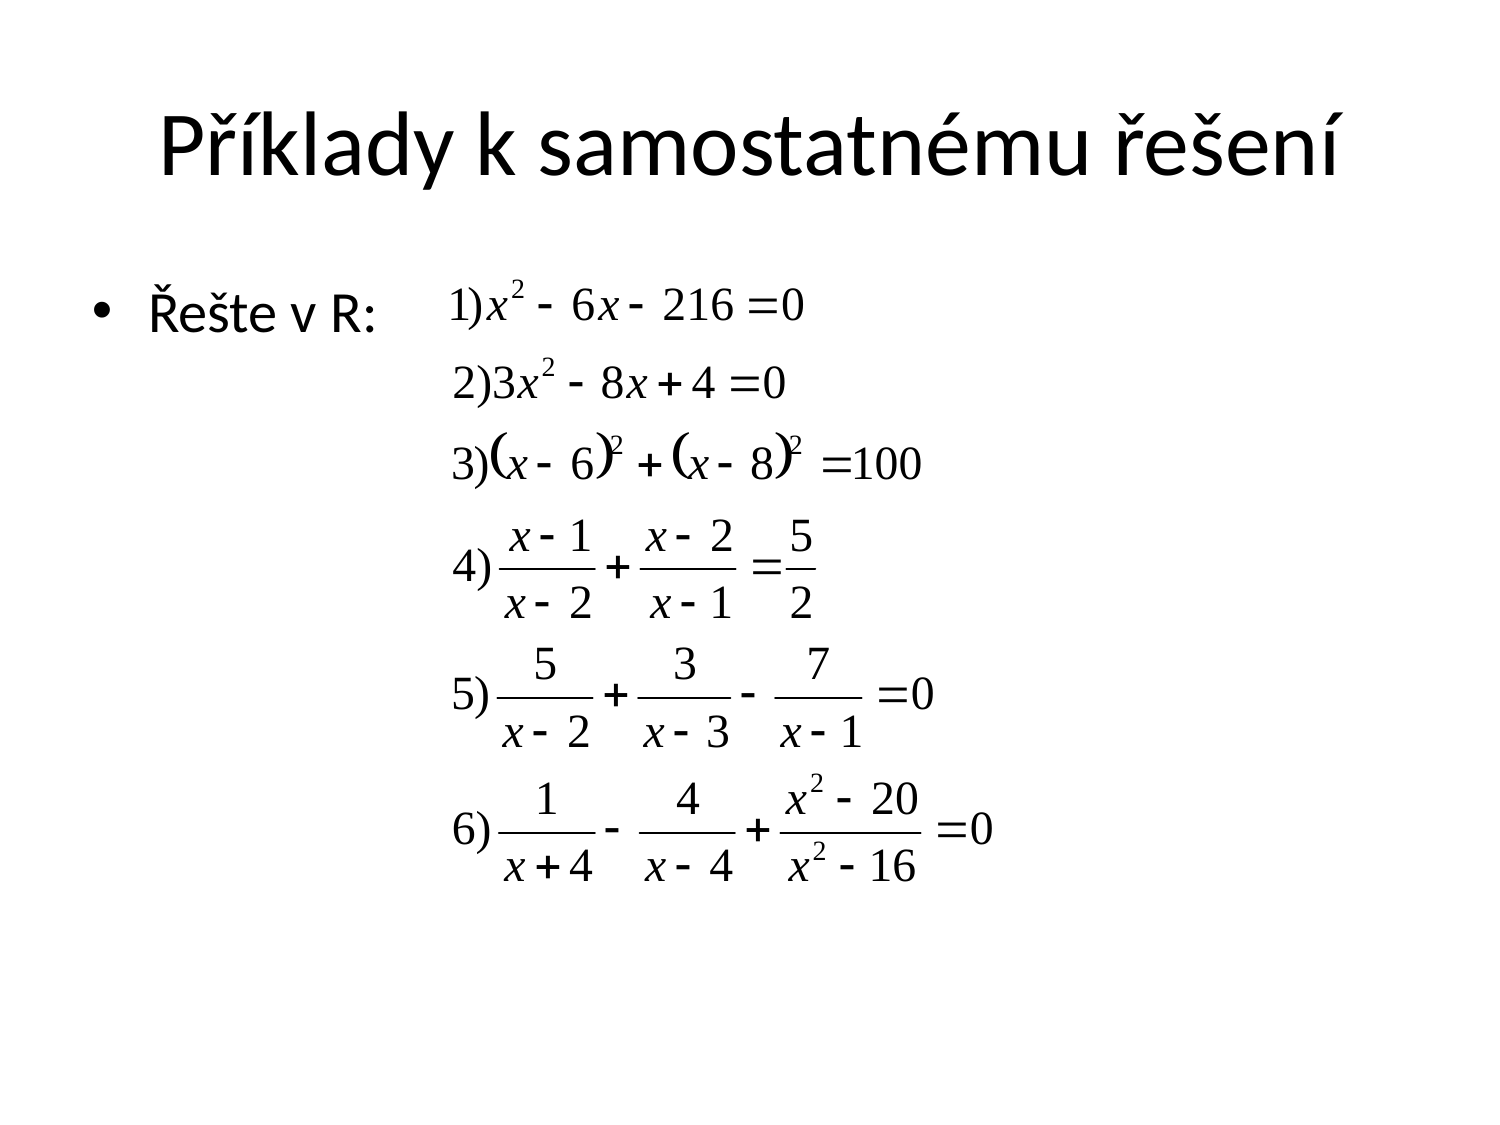

# Příklady k samostatnému řešení
Řešte v R: